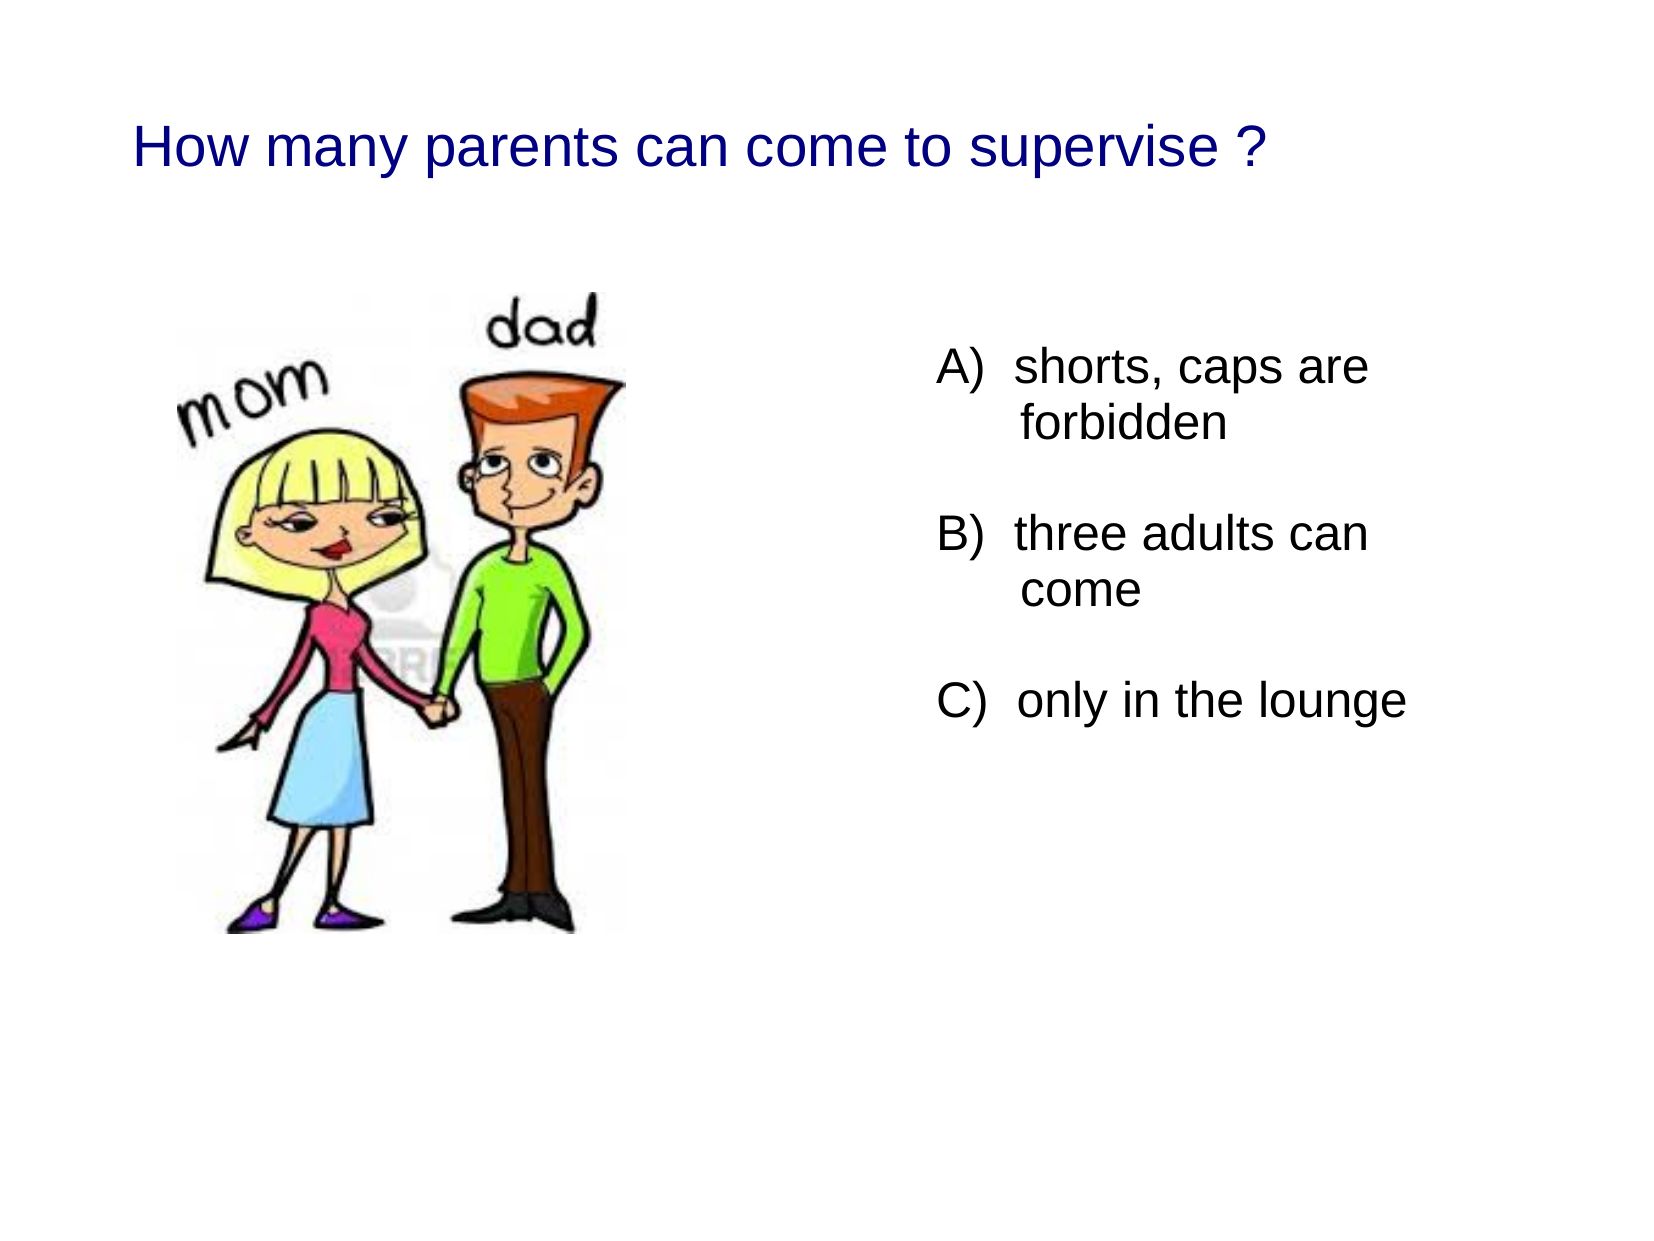

How many parents can come to supervise ?
A) shorts, caps are
 forbidden
B) three adults can
 come
C) only in the lounge